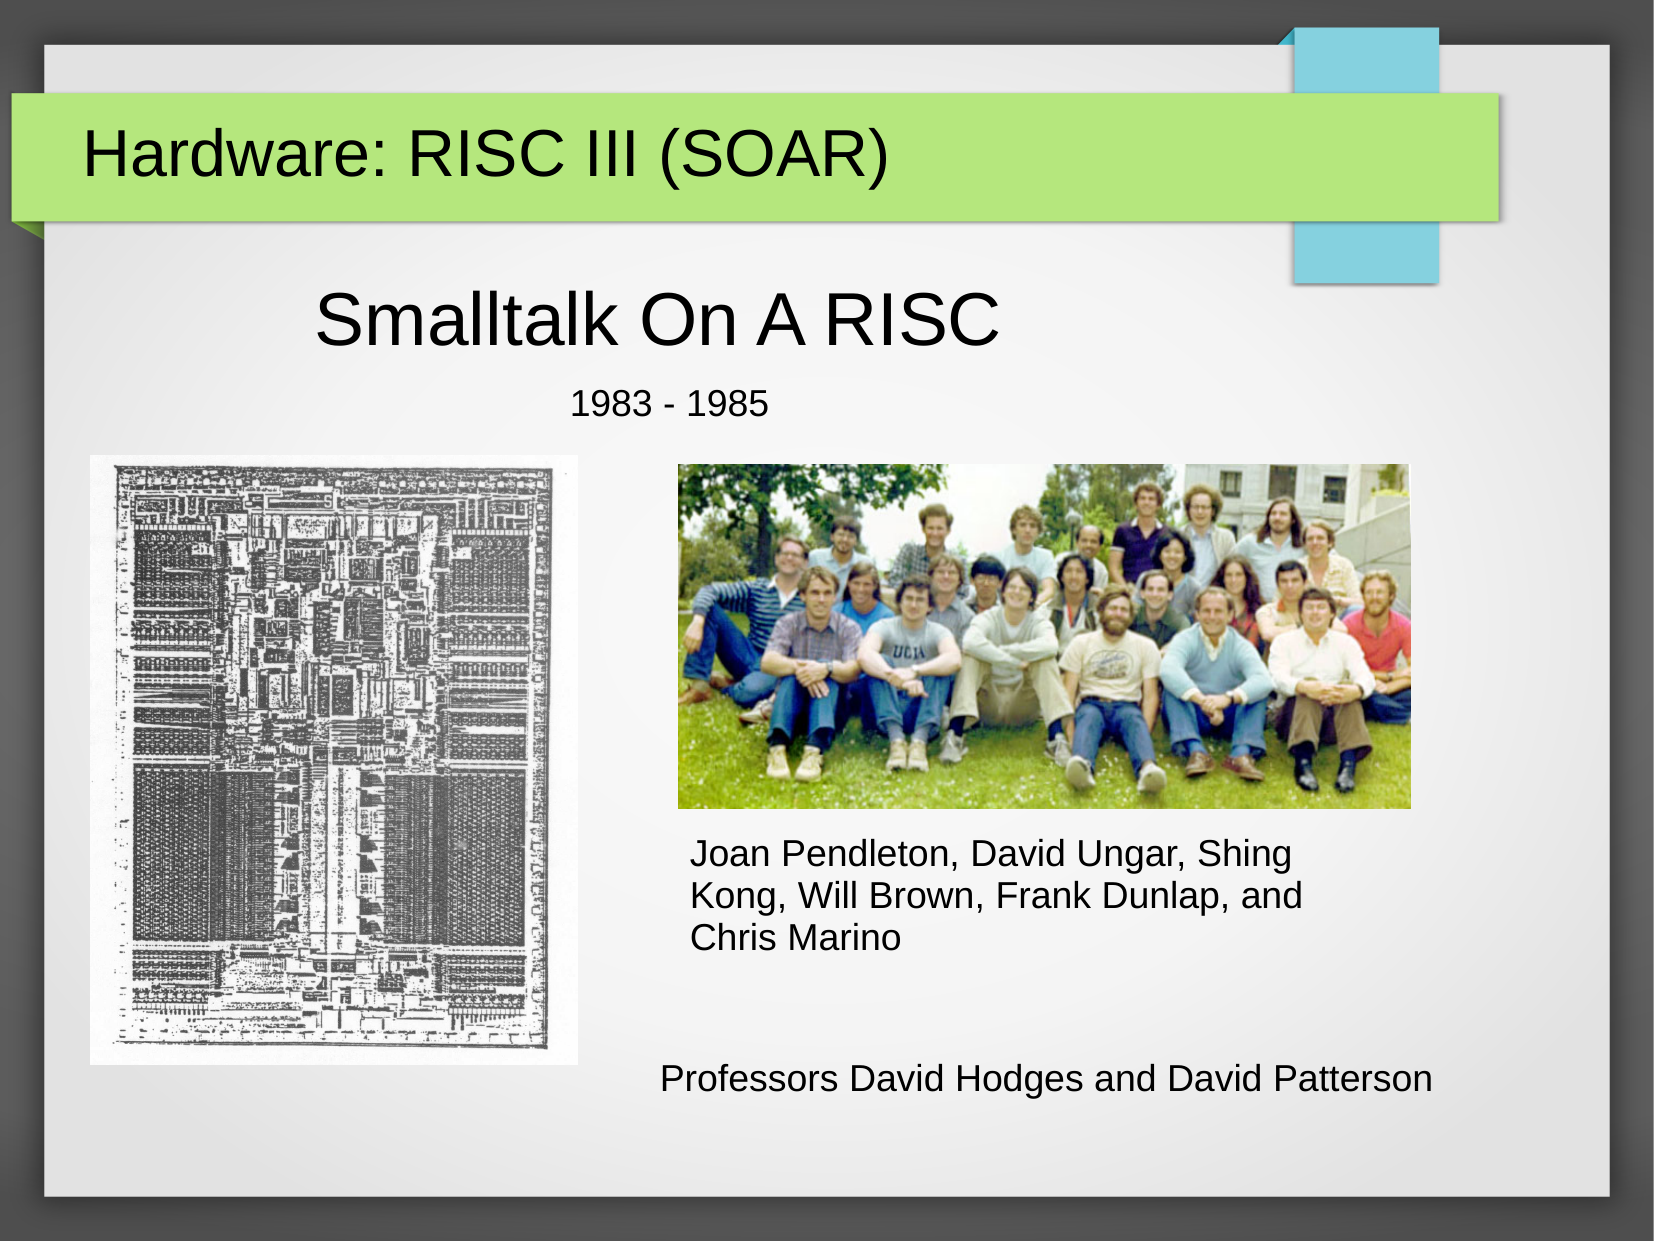

# Hardware: RISC III (SOAR)
Smalltalk On A RISC
1983 - 1985
Joan Pendleton, David Ungar, Shing Kong, Will Brown, Frank Dunlap, and Chris Marino
Professors David Hodges and David Patterson